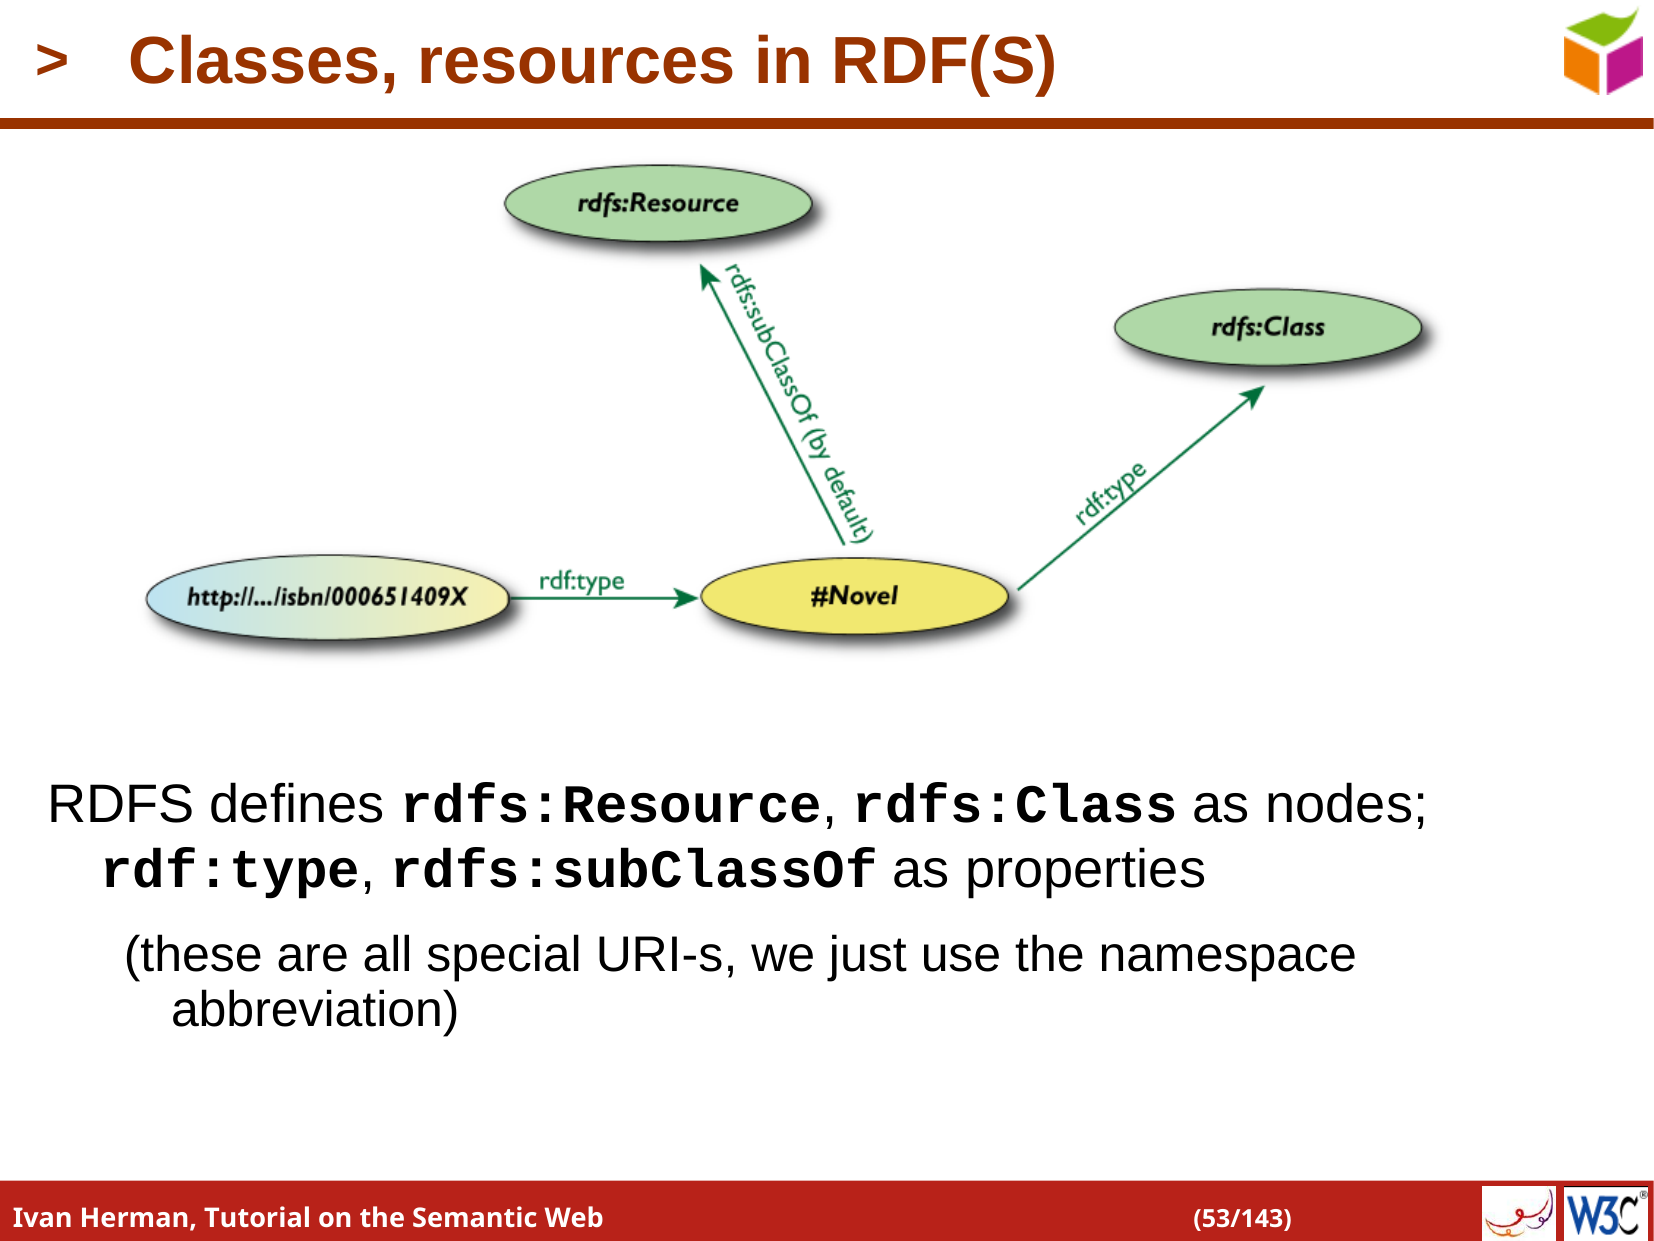

# Classes, resources in RDF(S)
RDFS defines rdfs:Resource, rdfs:Class as nodes; rdf:type, rdfs:subClassOf as properties
(these are all special URI-s, we just use the namespace abbreviation)